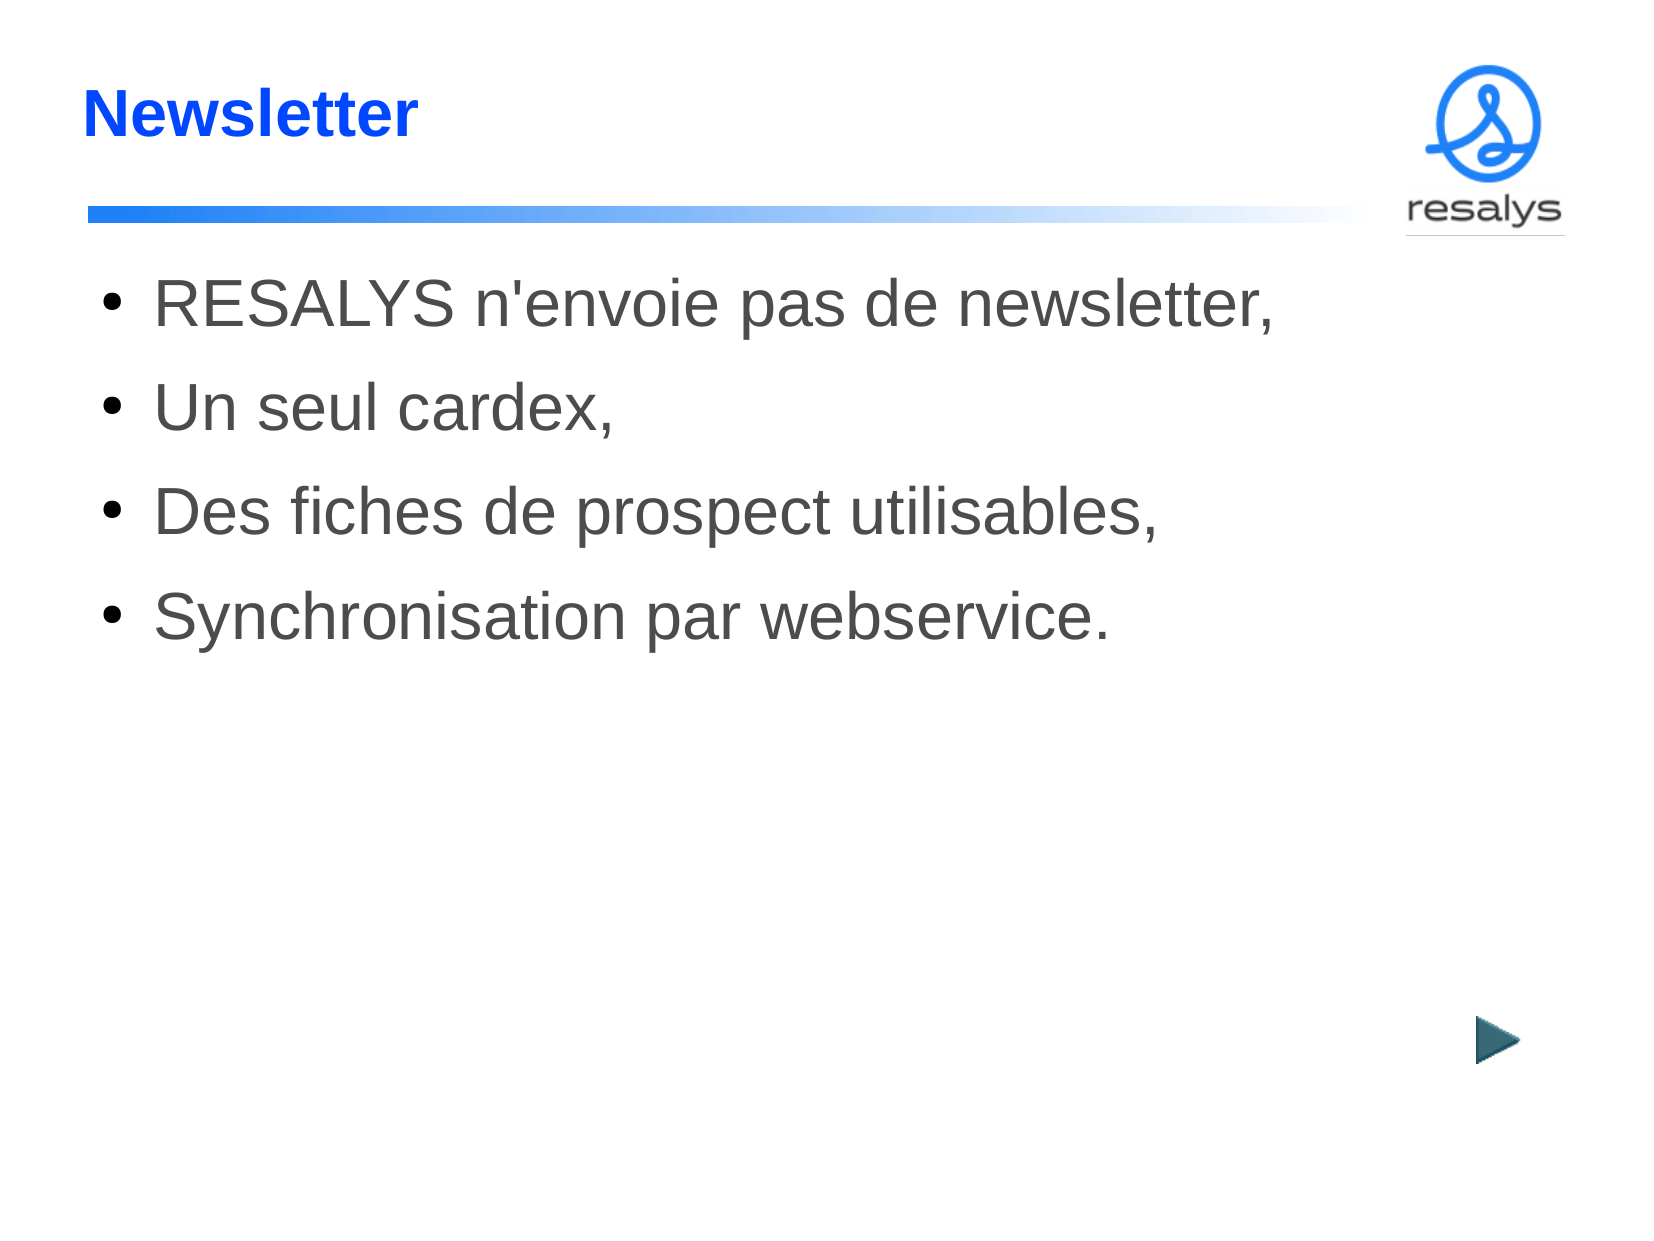

# Newsletter
RESALYS n'envoie pas de newsletter,
Un seul cardex,
Des fiches de prospect utilisables,
Synchronisation par webservice.